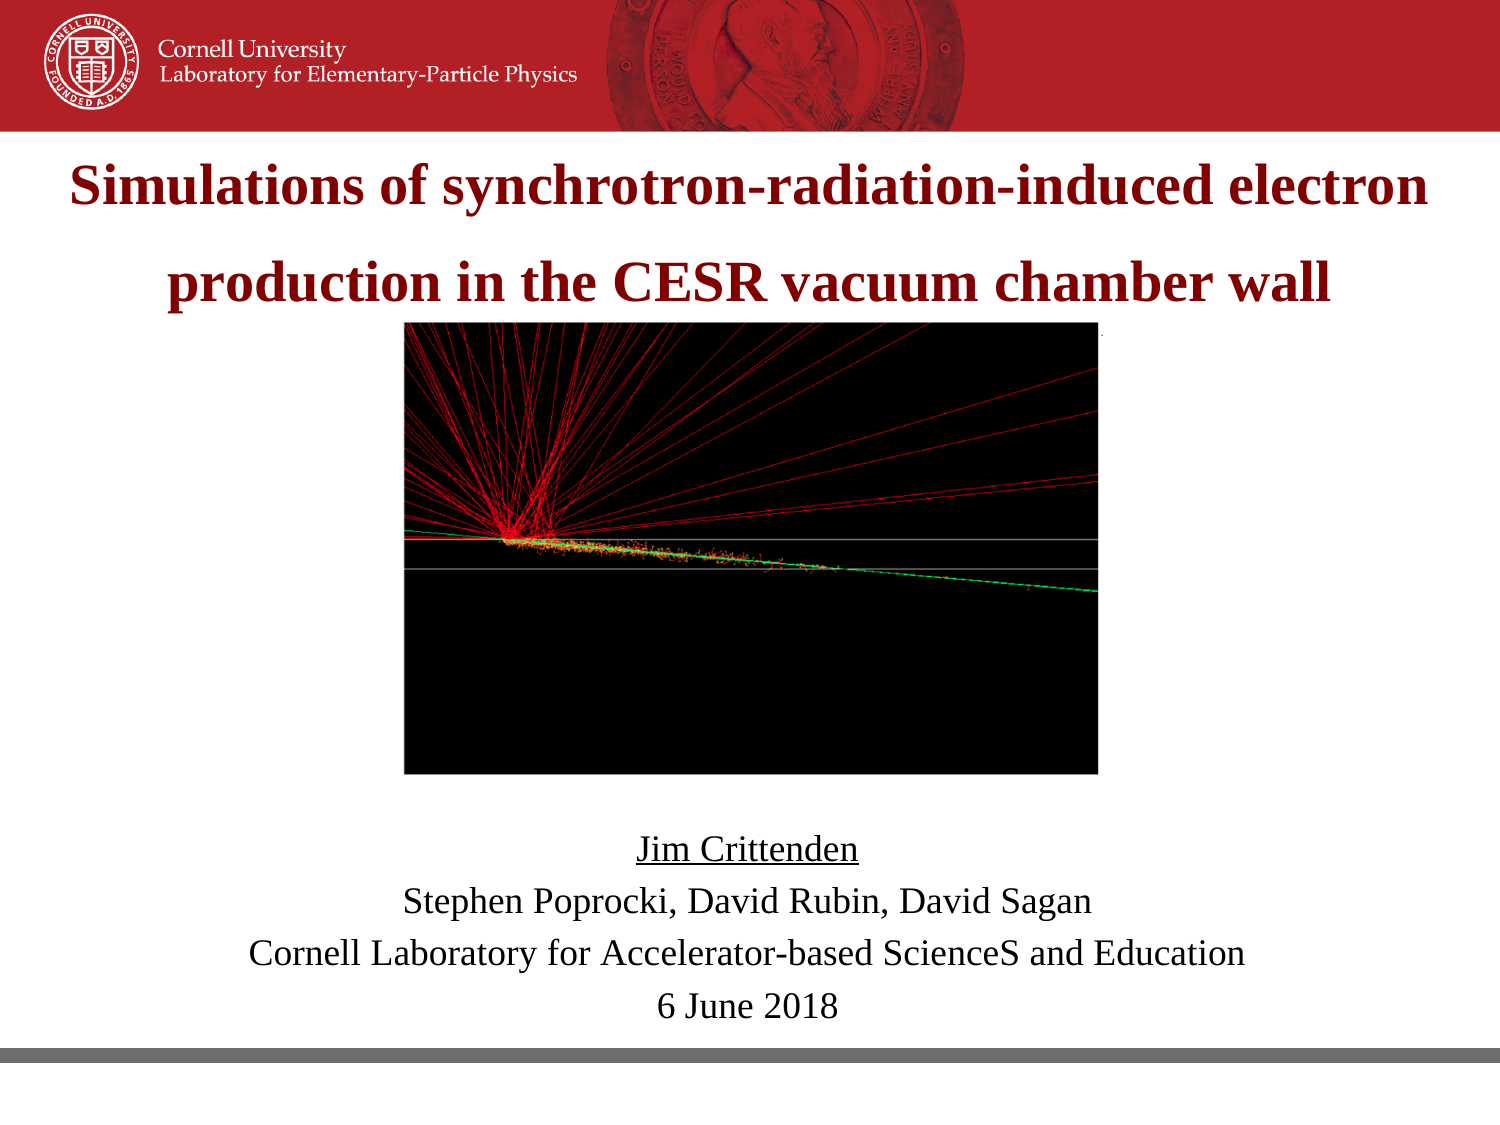

Simulations of synchrotron-radiation-induced electron
 production in the CESR vacuum chamber wall
# Jim Crittenden
Stephen Poprocki, David Rubin, David Sagan
Cornell Laboratory for Accelerator-based ScienceS and Education
6 June 2018